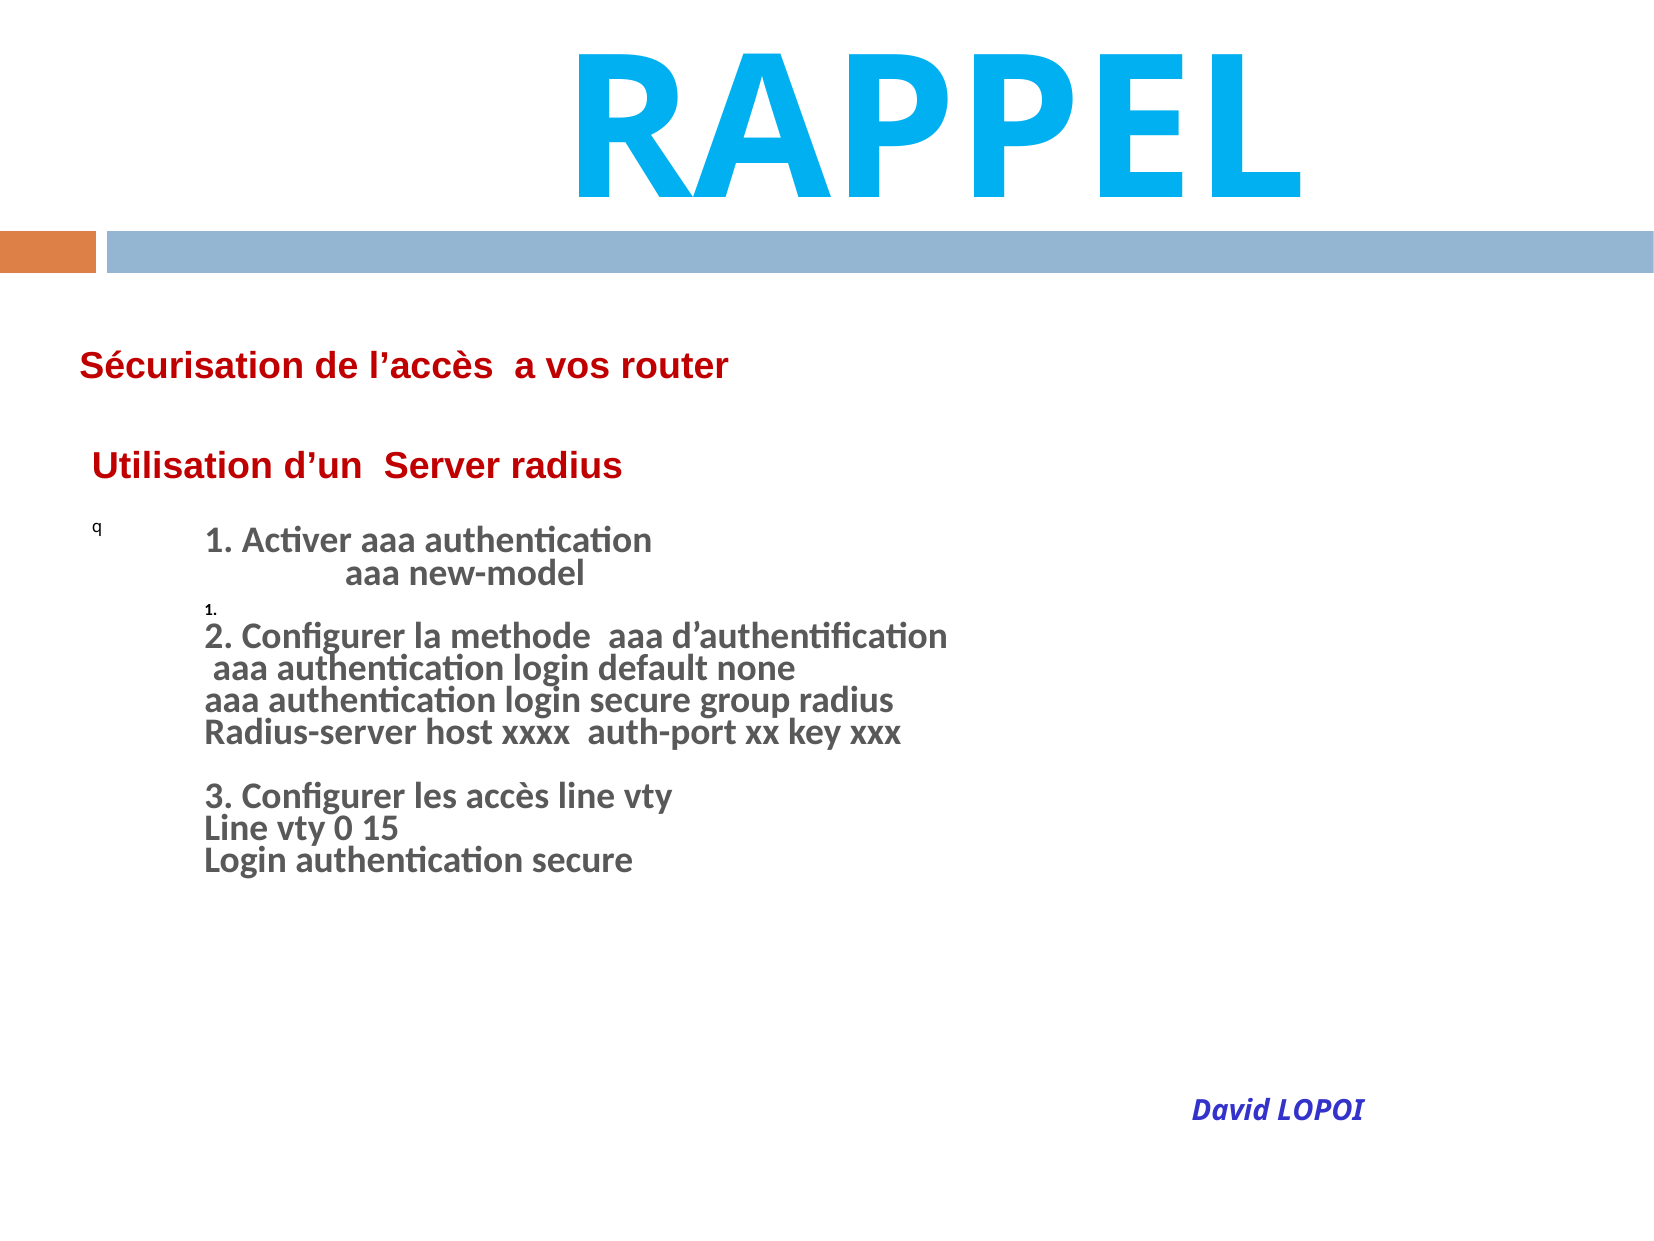

RAPPEL
Sécurisation de l’accès a vos router
Utilisation d’un Server radius
1. Activer aaa authentication
	aaa new-model
2. Configurer la methode aaa d’authentification
 aaa authentication login default none
aaa authentication login secure group radius
Radius-server host xxxx auth-port xx key xxx
3. Configurer les accès line vty
Line vty 0 15
Login authentication secure
David LOPOI